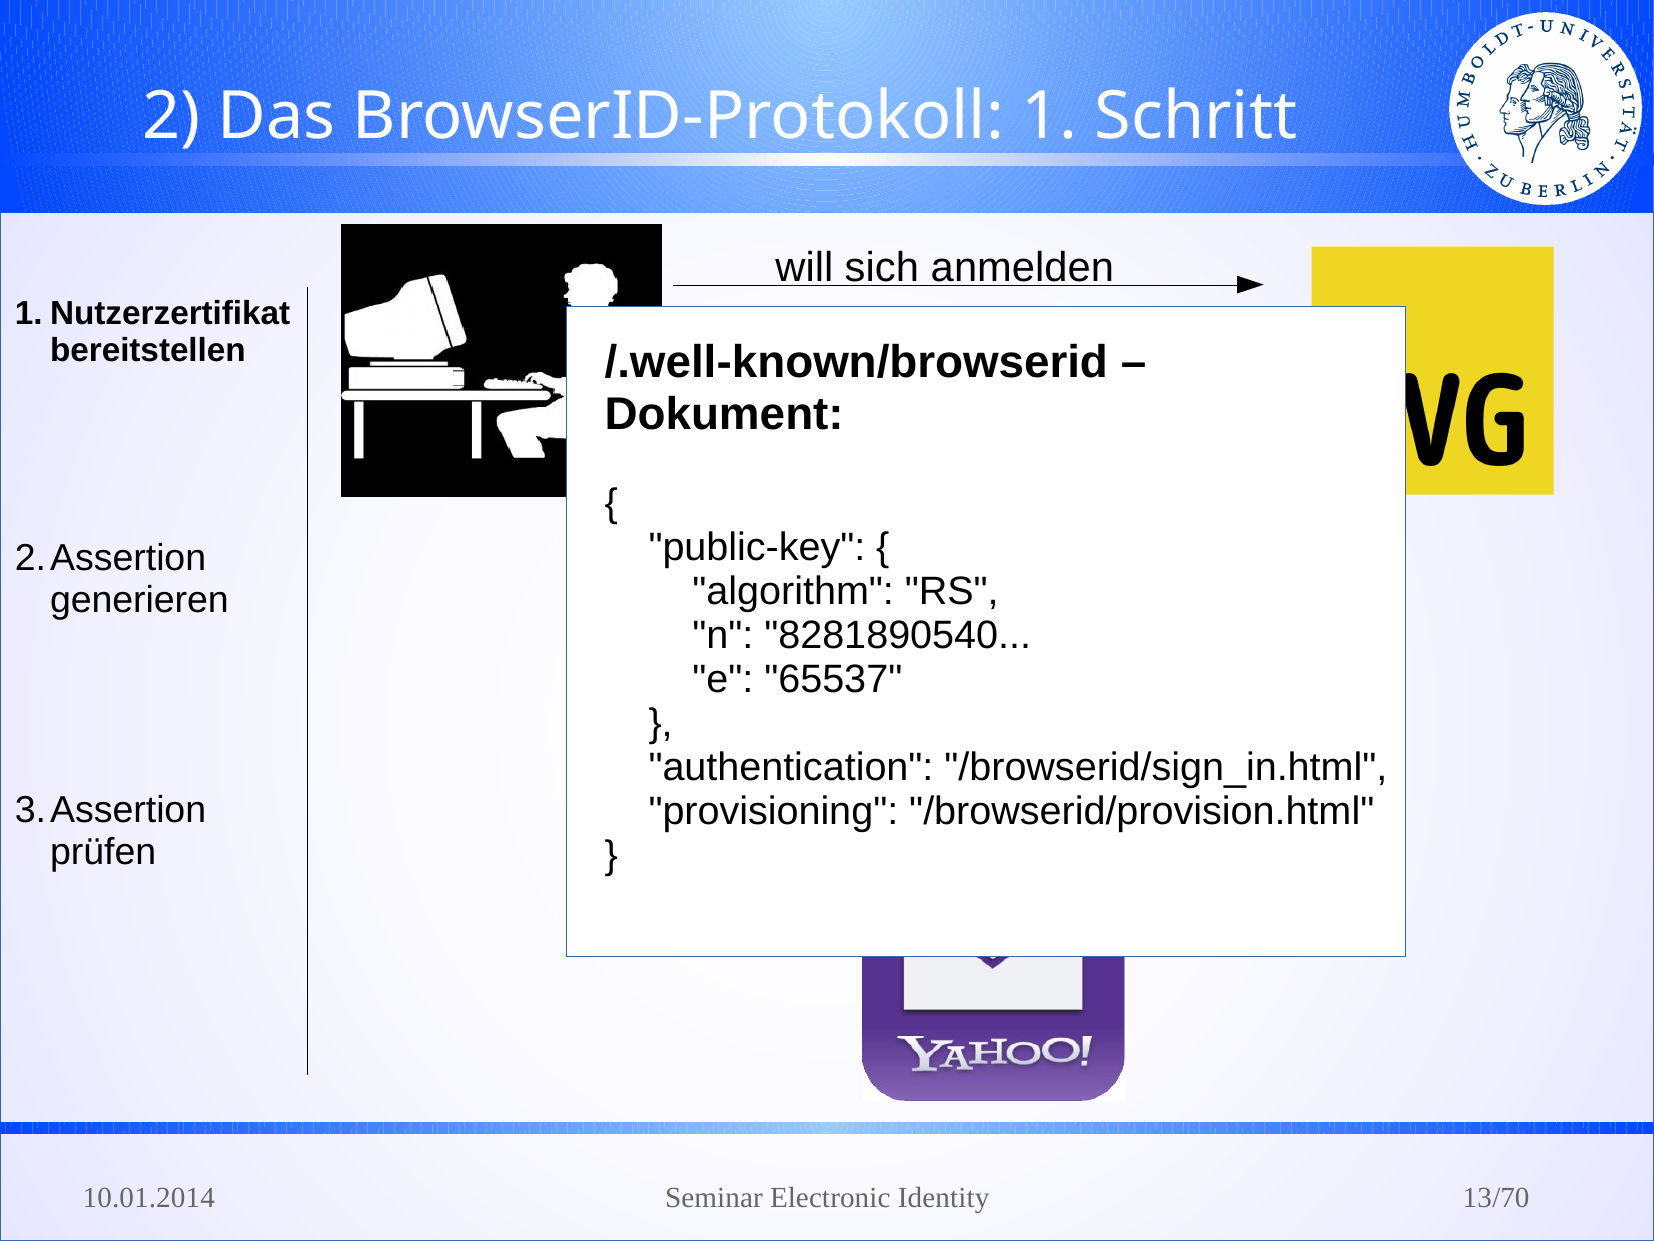

# 2) Das BrowserID-Protokoll: 1. Schritt
will sich anmelden
Nutzerzertifikat bereitstellen
Assertion generieren
Assertion prüfen
/.well-known/browserid – Dokument:
{
 "public-key": {
 "algorithm": "RS",
 "n": "8281890540...
 "e": "65537"
 },
 "authentication": "/browserid/sign_in.html",
 "provisioning": "/browserid/provision.html"
}
fragt nach Nutzerzertifikat
Stellt SSL-Verbindung her
/.well-known/browserid
10.01.2014
Seminar Electronic Identity